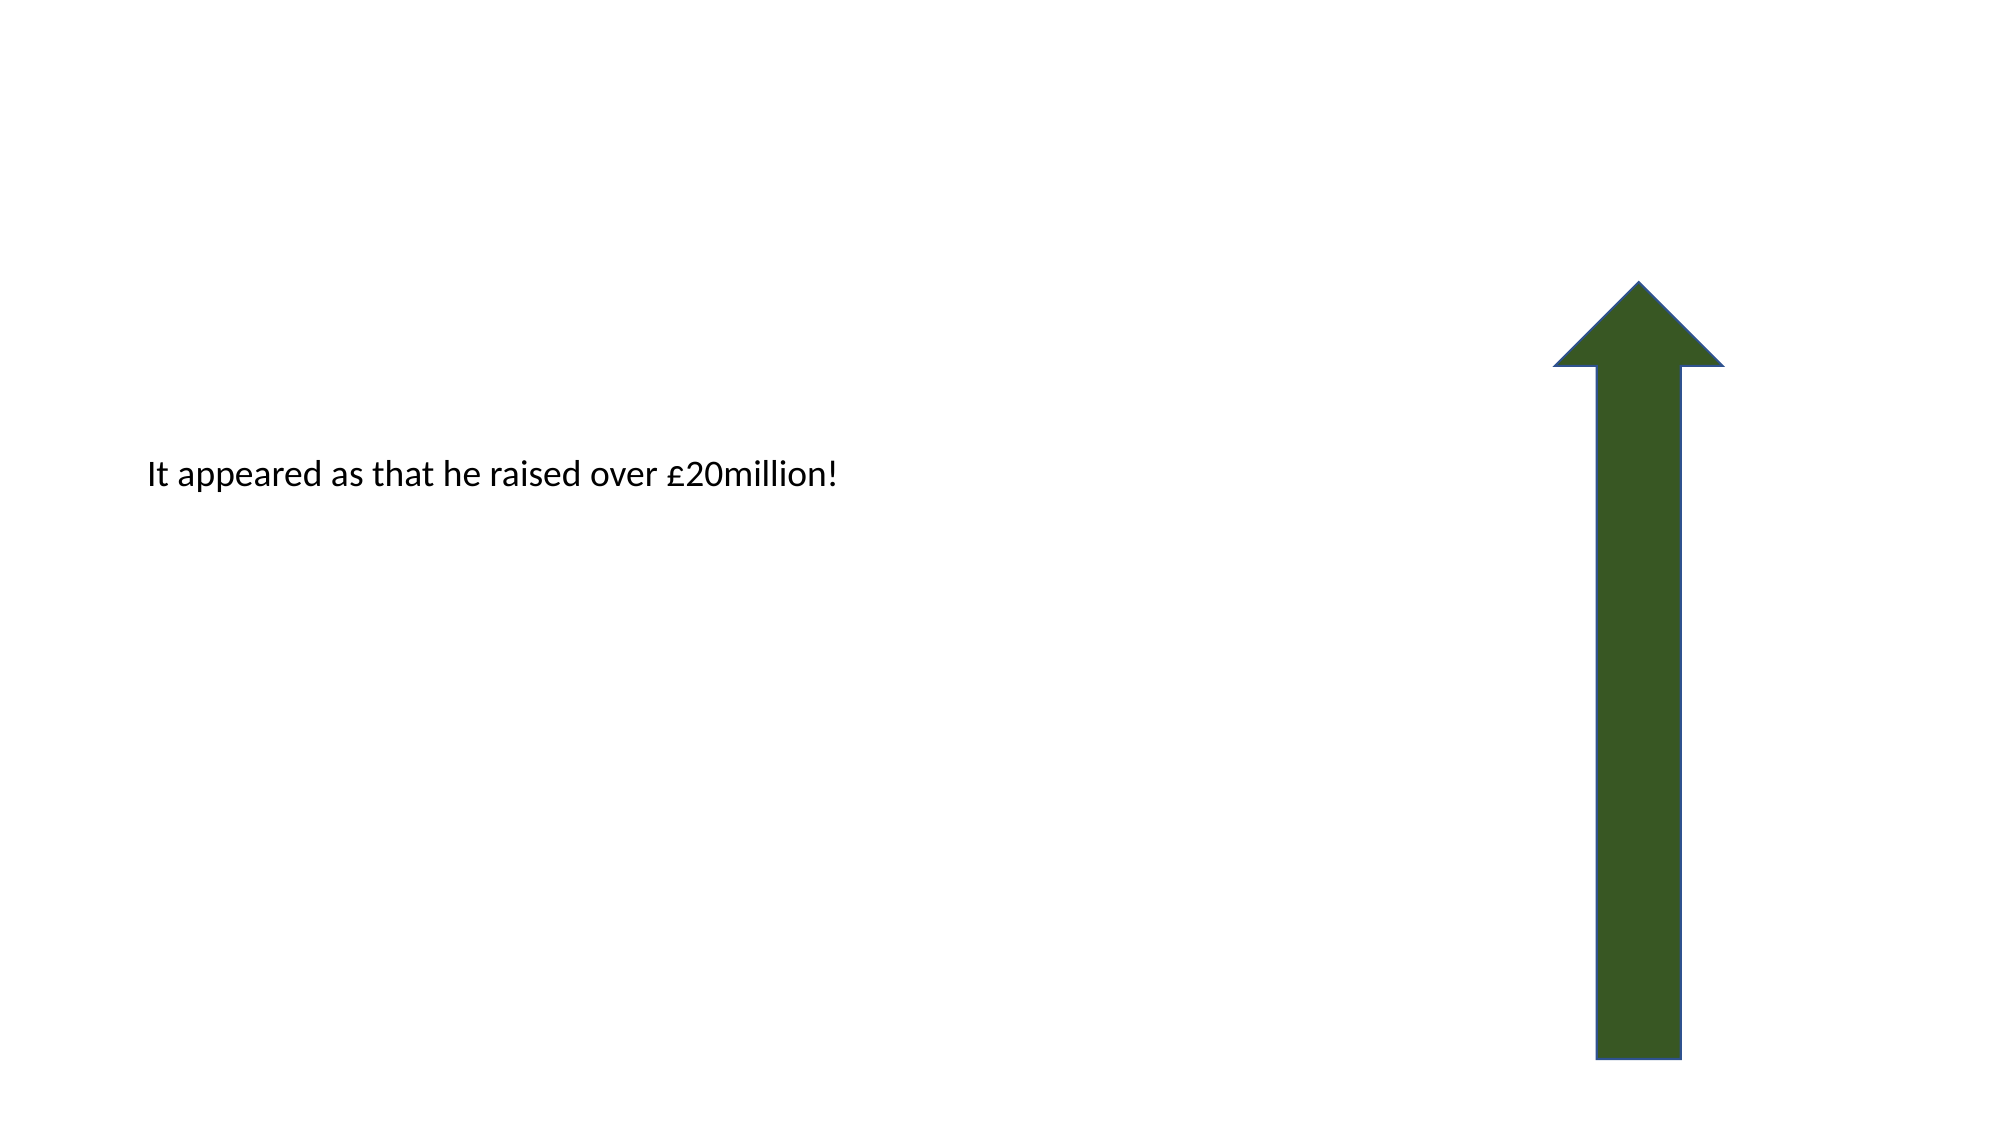

It appeared as that he raised over £20million!